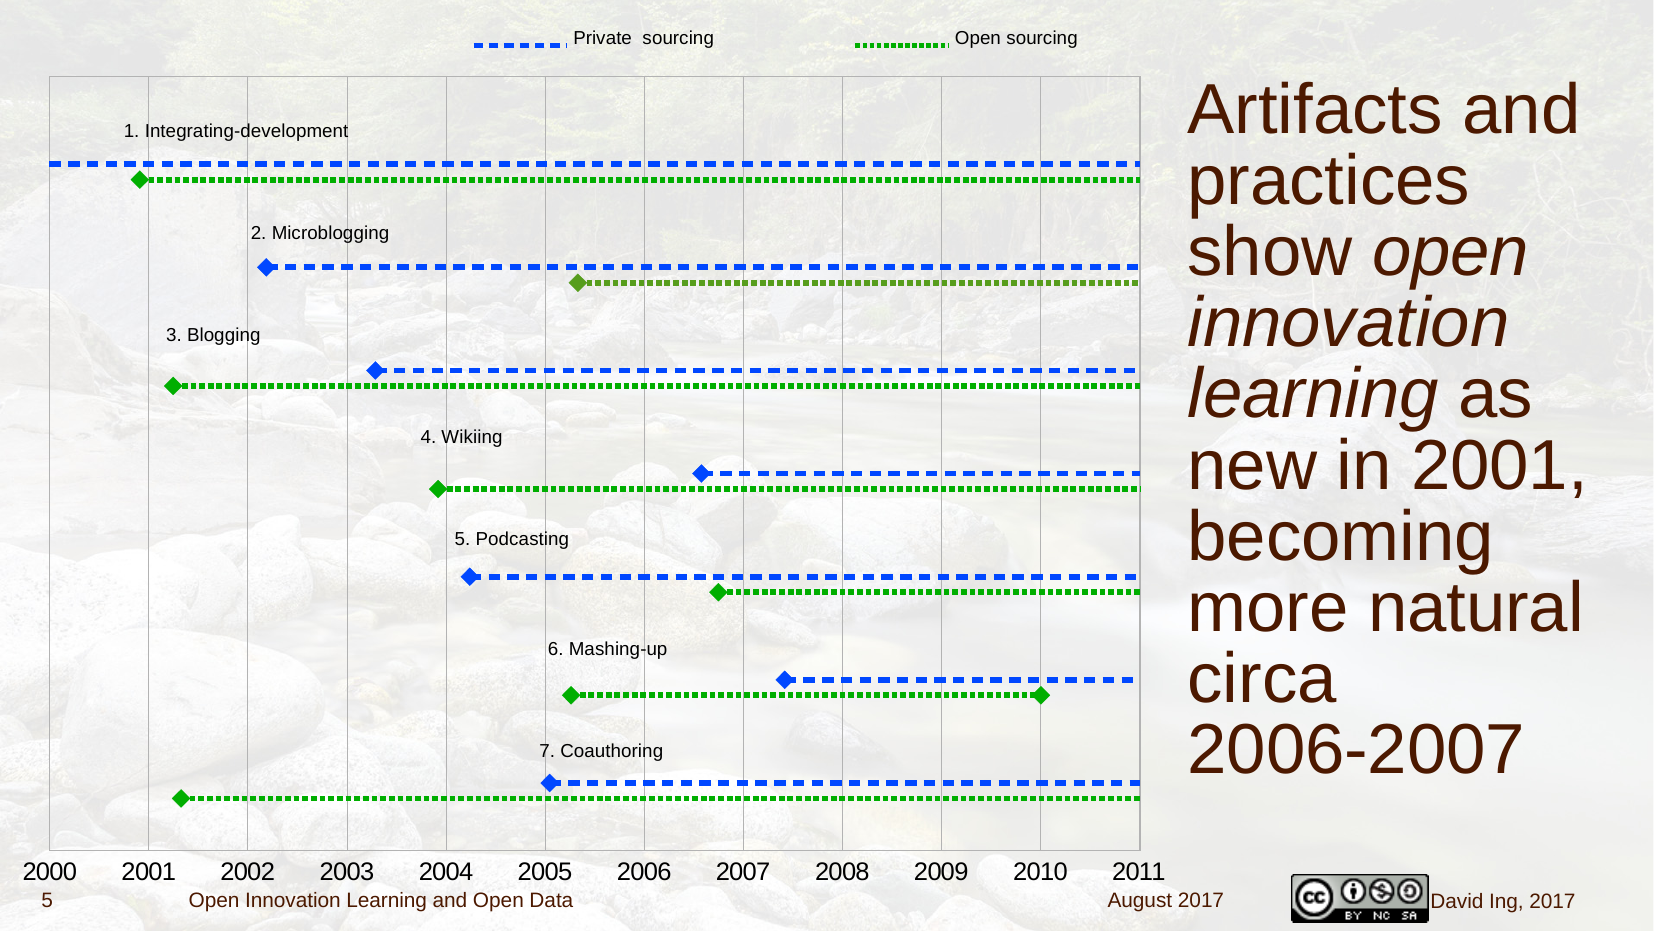

Open sourcing
Private sourcing
# Artifacts and practices show open innovation learning as new in 2001, becoming more natural circa 2006-2007
1. Integrating-development
2. Microblogging
3. Blogging
4. Wikiing
5. Podcasting
6. Mashing-up
7. Coauthoring
Open Innovation Learning and Open Data
August 2017
5